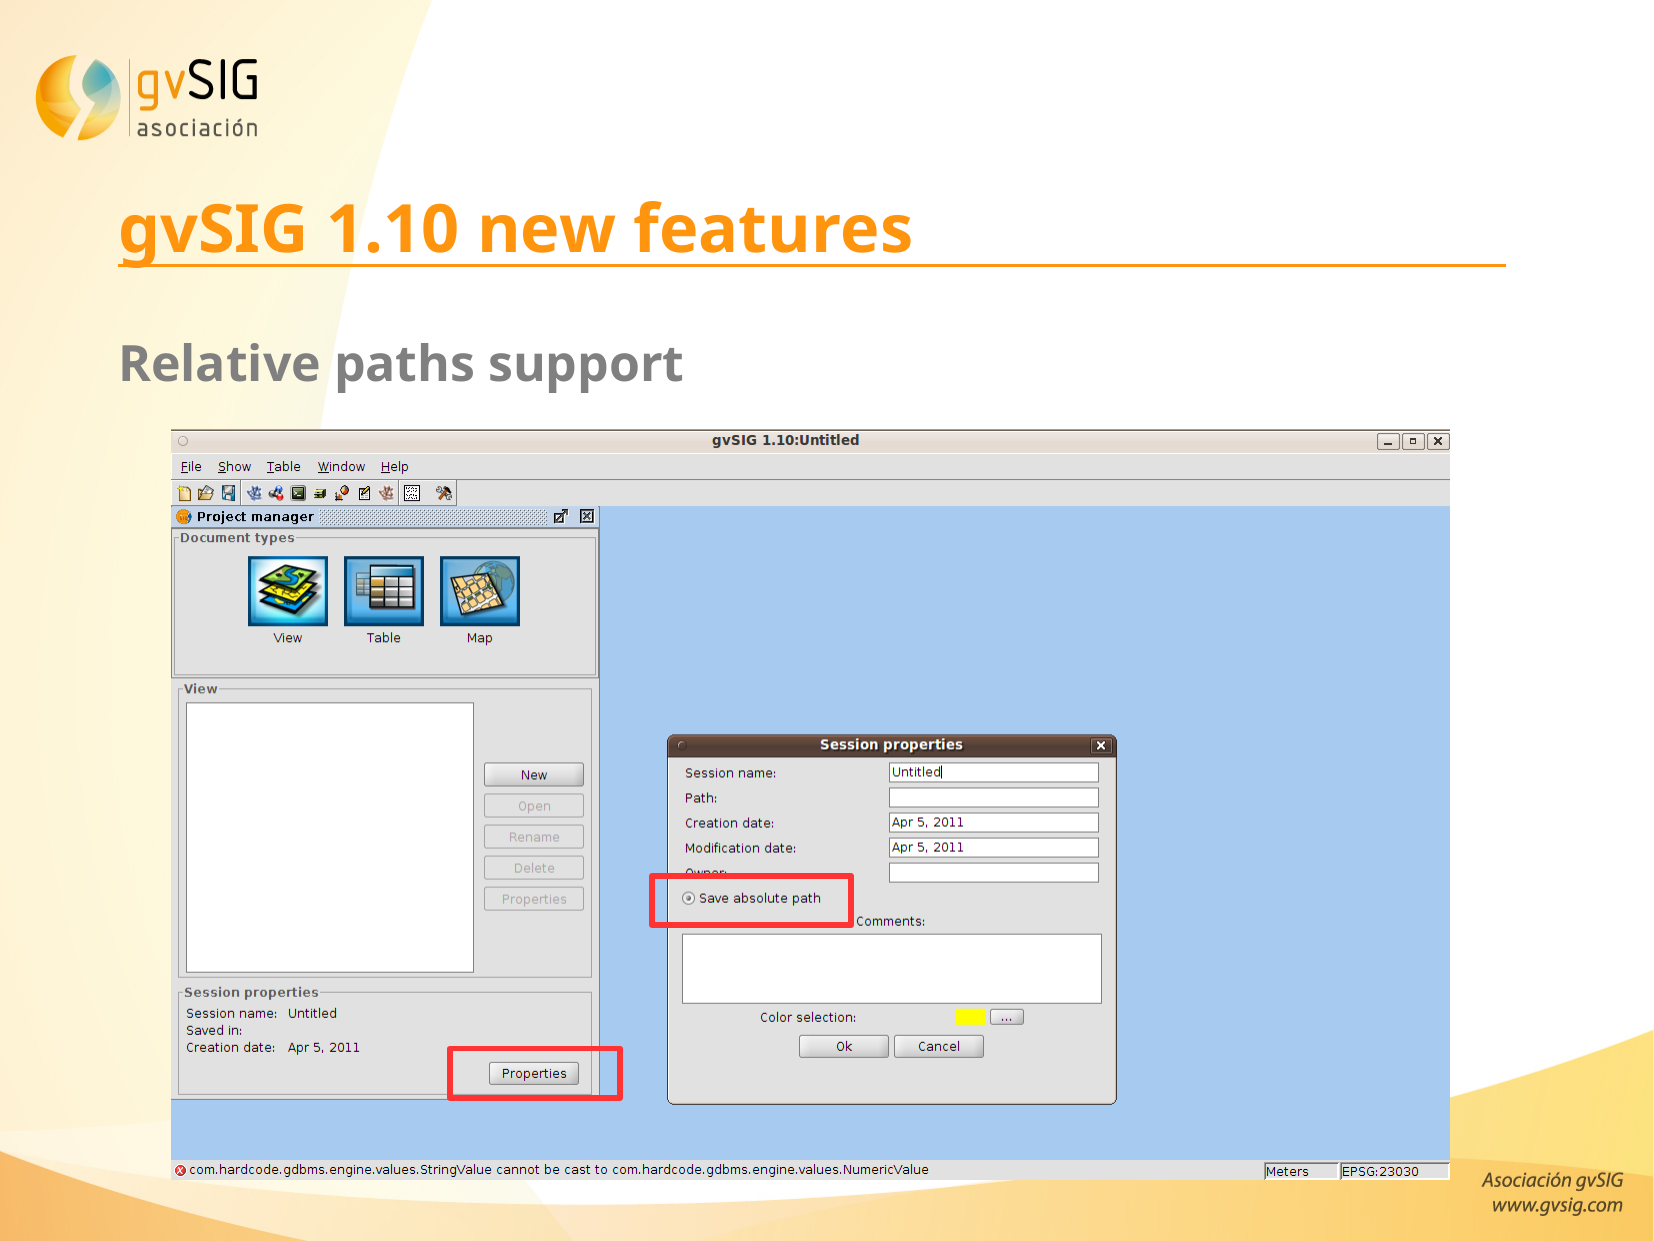

# gvSIG 1.10 new features
Relative paths support